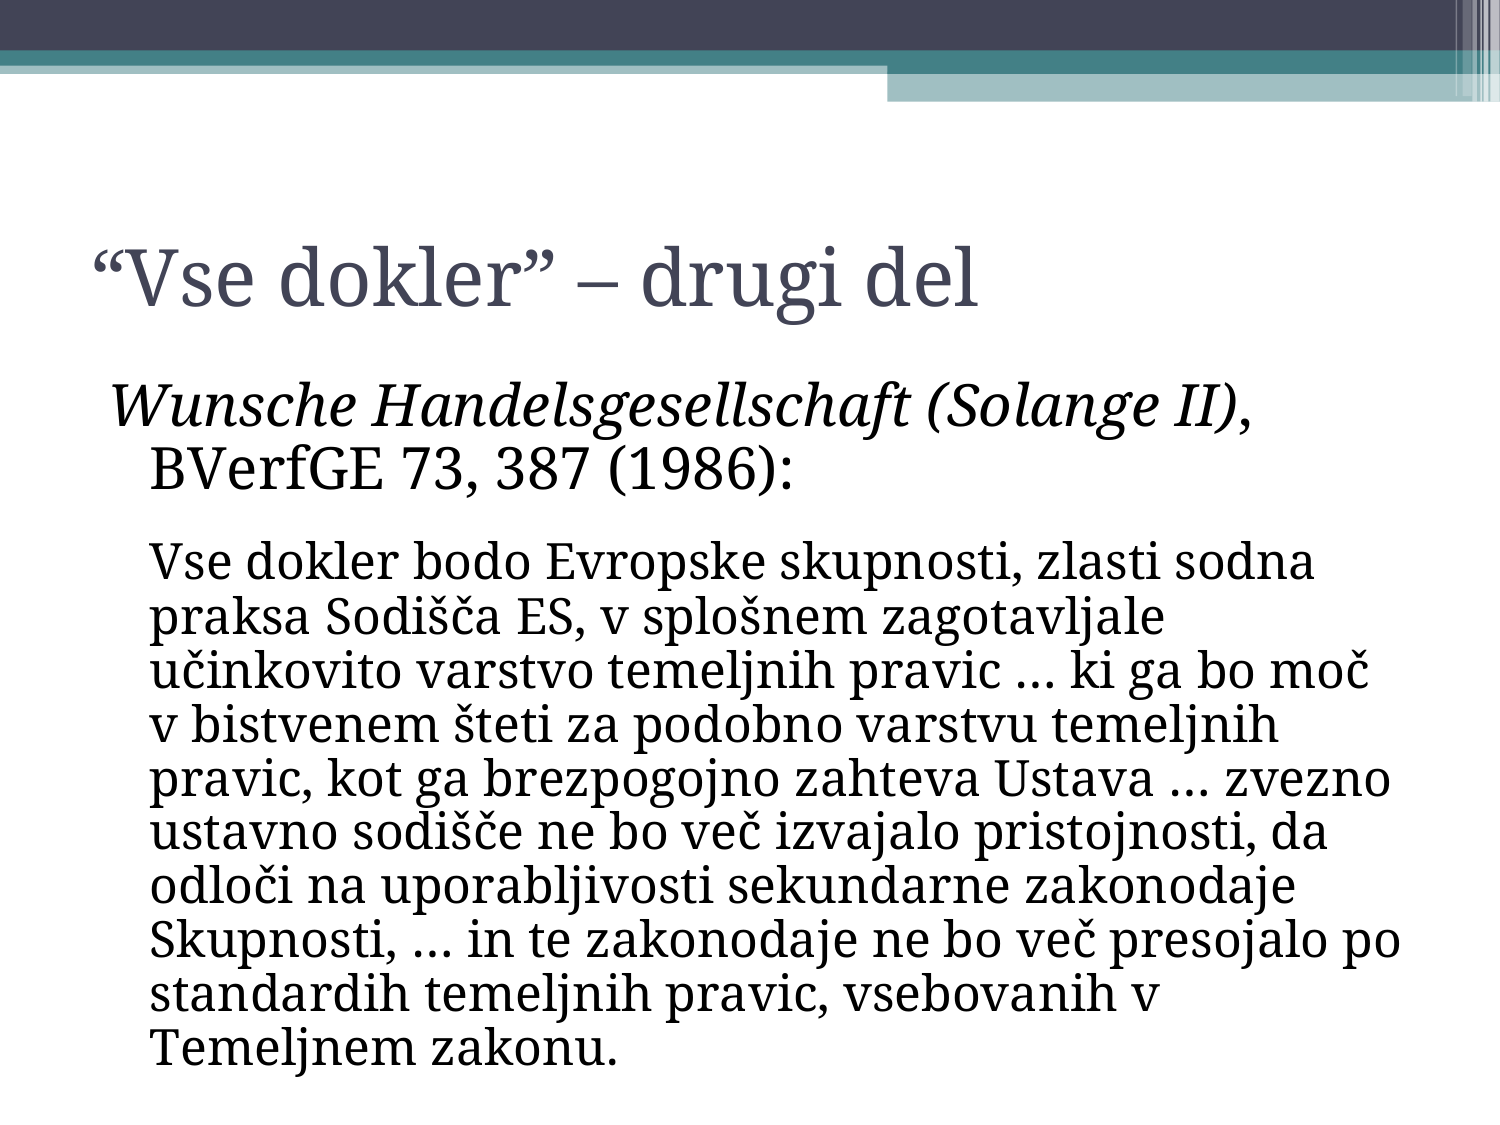

# “Vse dokler” – drugi del
Wunsche Handelsgesellschaft (Solange II), BVerfGE 73, 387 (1986):
	Vse dokler bodo Evropske skupnosti, zlasti sodna praksa Sodišča ES, v splošnem zagotavljale učinkovito varstvo temeljnih pravic … ki ga bo moč v bistvenem šteti za podobno varstvu temeljnih pravic, kot ga brezpogojno zahteva Ustava … zvezno ustavno sodišče ne bo več izvajalo pristojnosti, da odloči na uporabljivosti sekundarne zakonodaje Skupnosti, … in te zakonodaje ne bo več presojalo po standardih temeljnih pravic, vsebovanih v Temeljnem zakonu.